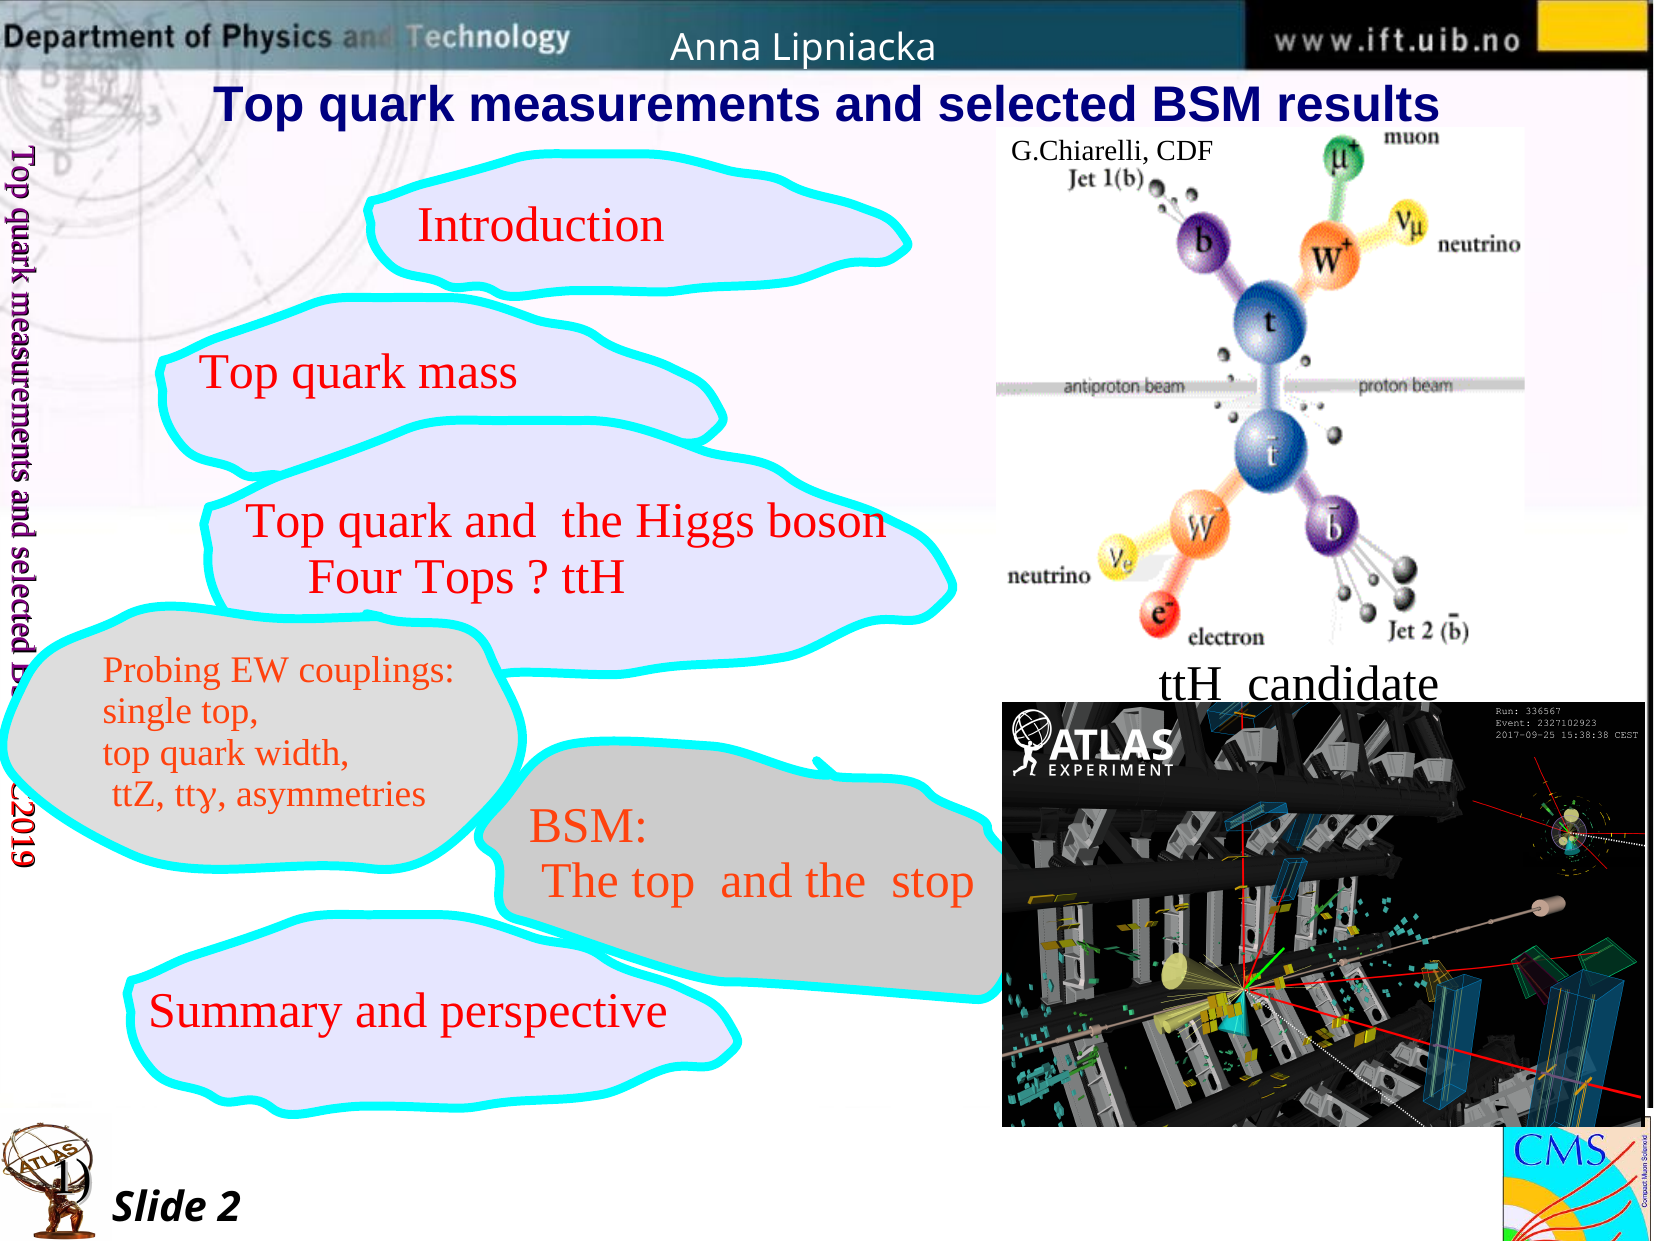

# Top quark measurements and selected BSM results
G.Chiarelli, CDF
Introduction
Top quark mass
Top quark and the Higgs boson
 Four Tops ? ttH
Probing EW couplings:
single top,
top quark width,
 ttZ, ttg, asymmetries
ttH candidate
BSM:
 The top and the stop
Summary and perspective
1)
Slide 2